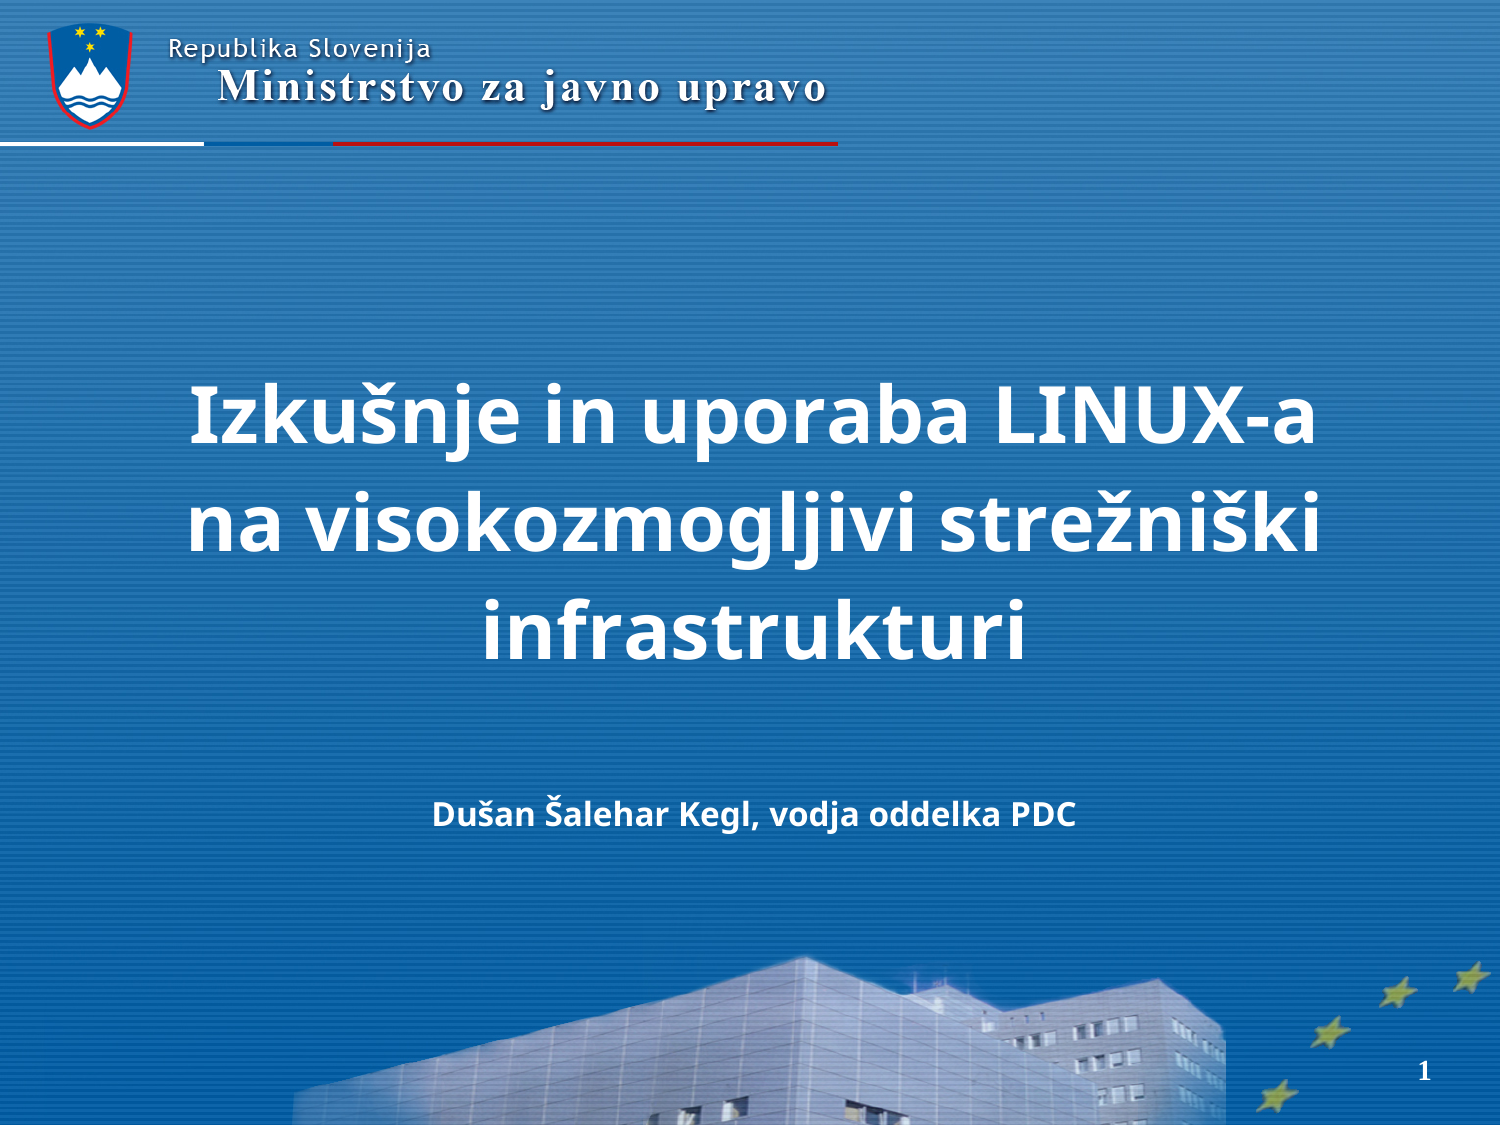

# Izkušnje in uporaba LINUX-a na visokozmogljivi strežniški infrastrukturi Dušan Šalehar Kegl, vodja oddelka PDC
1